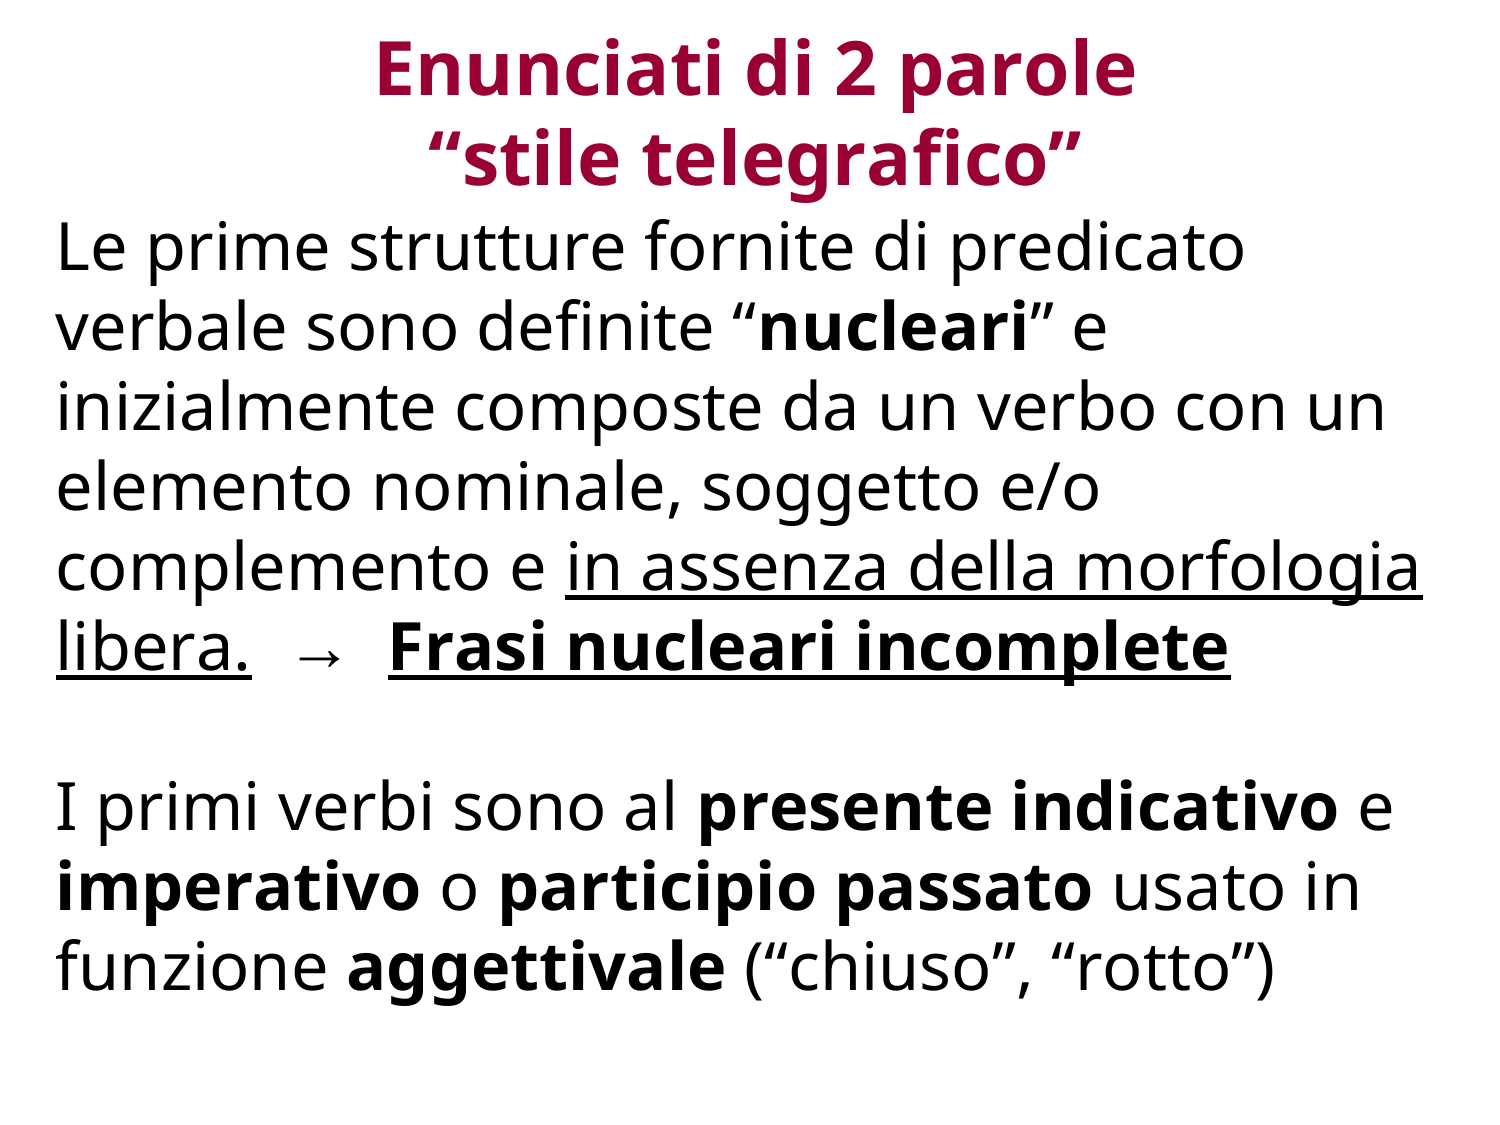

Enunciati di 2 parole
“stile telegrafico”
#
Le prime strutture fornite di predicato verbale sono definite “nucleari” e inizialmente composte da un verbo con un elemento nominale, soggetto e/o complemento e in assenza della morfologia libera. → Frasi nucleari incomplete
I primi verbi sono al presente indicativo e imperativo o participio passato usato in funzione aggettivale (“chiuso”, “rotto”)